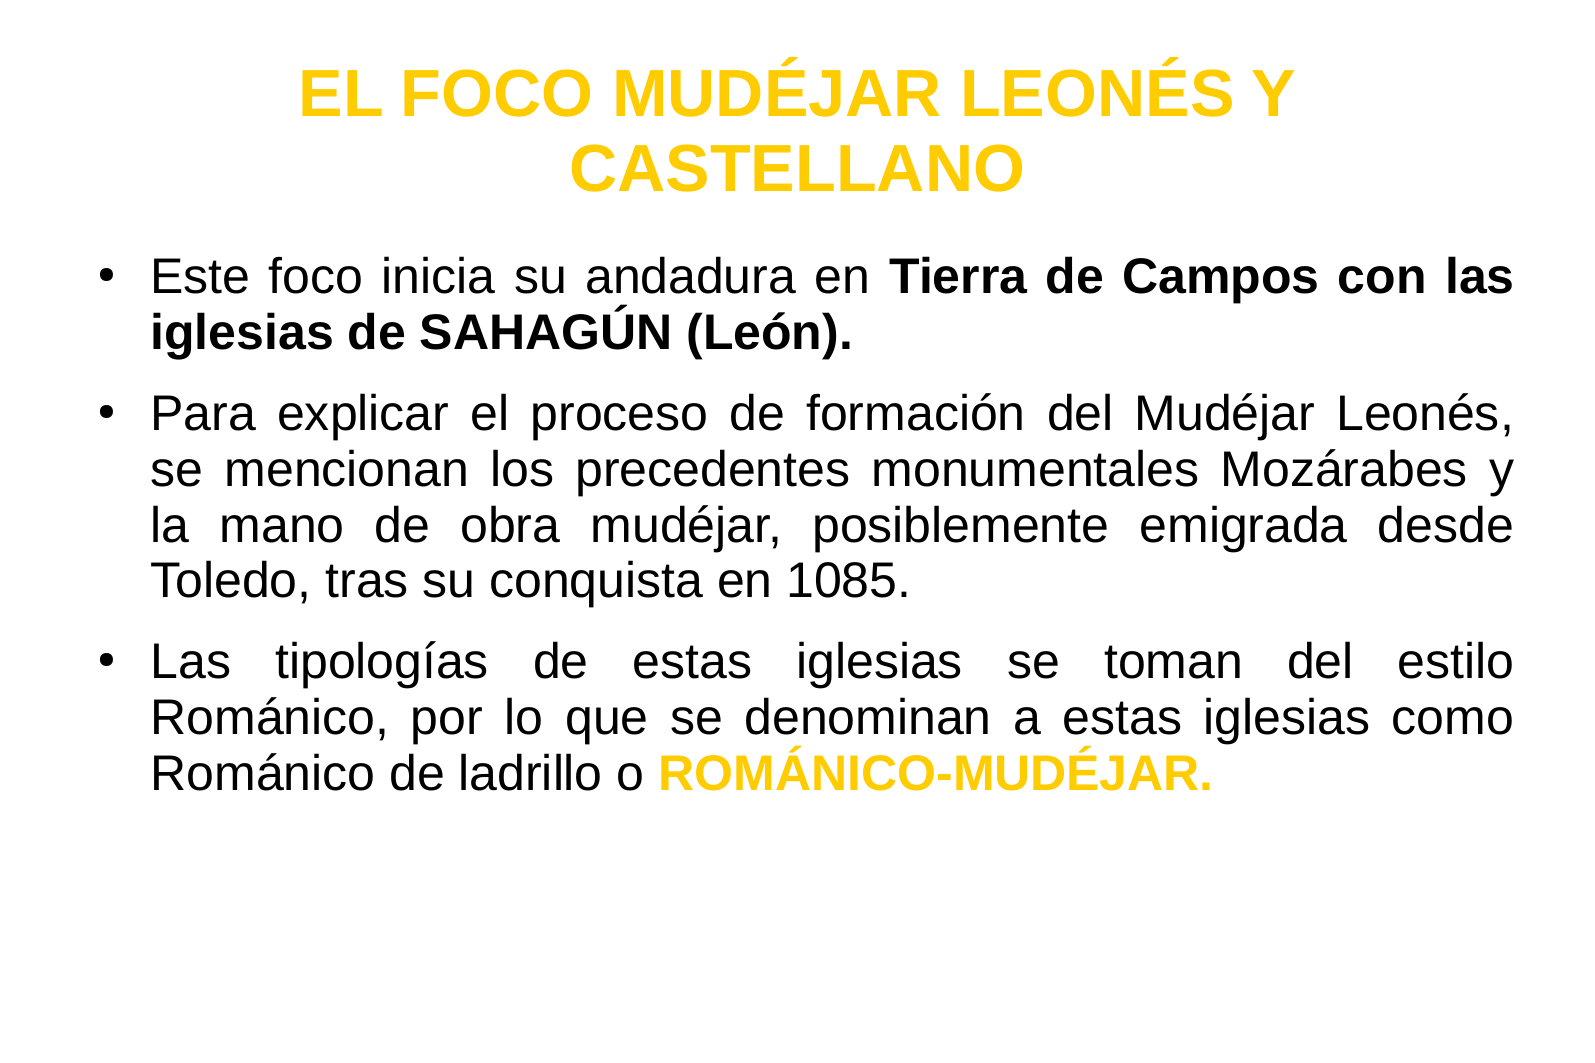

# EL FOCO MUDÉJAR LEONÉS Y CASTELLANO
Este foco inicia su andadura en Tierra de Campos con las iglesias de SAHAGÚN (León).
Para explicar el proceso de formación del Mudéjar Leonés, se mencionan los precedentes monumentales Mozárabes y la mano de obra mudéjar, posiblemente emigrada desde Toledo, tras su conquista en 1085.
Las tipologías de estas iglesias se toman del estilo Románico, por lo que se denominan a estas iglesias como Románico de ladrillo o ROMÁNICO-MUDÉJAR.